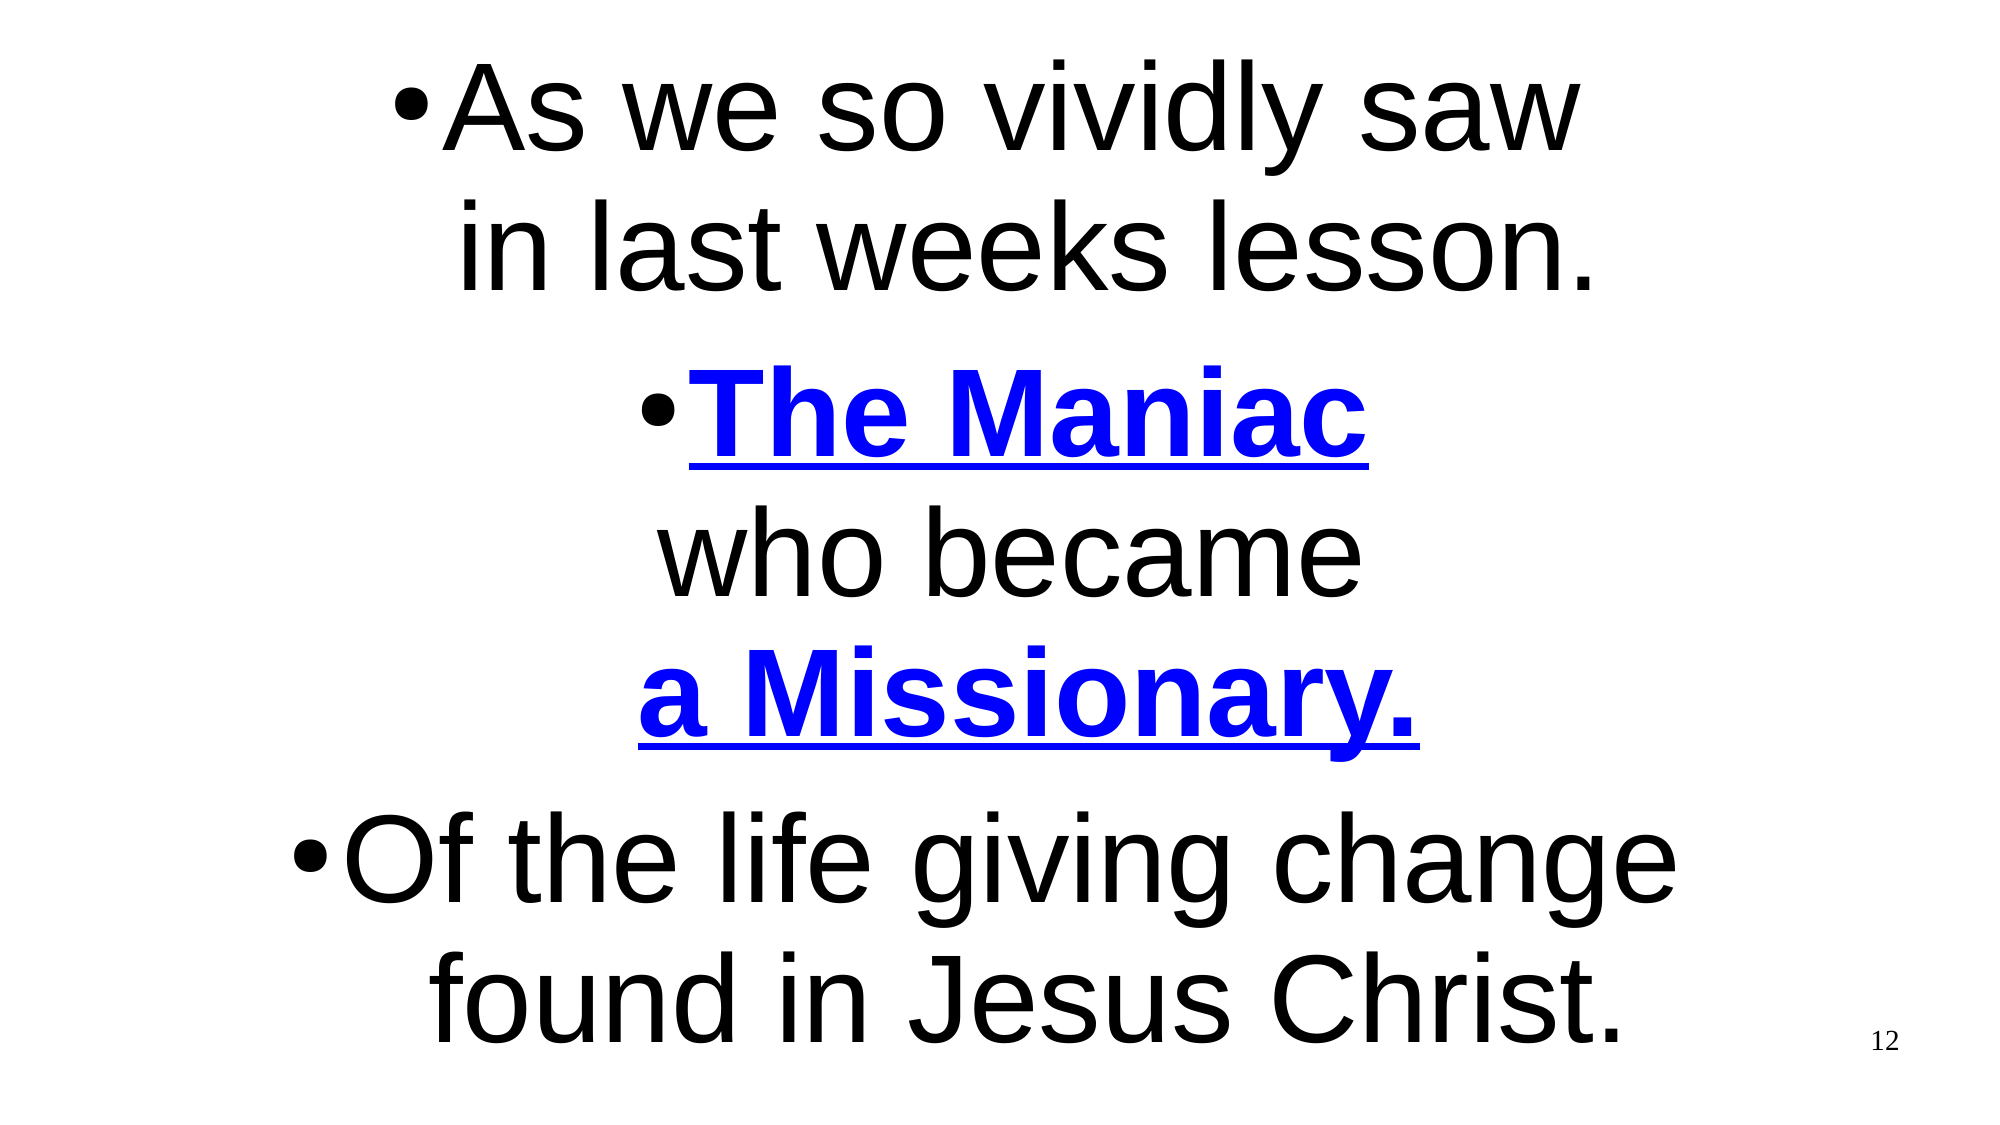

# As we so vividly saw in last weeks lesson.
The Maniac
who became
a Missionary.
Of the life giving change
found in Jesus Christ.
12